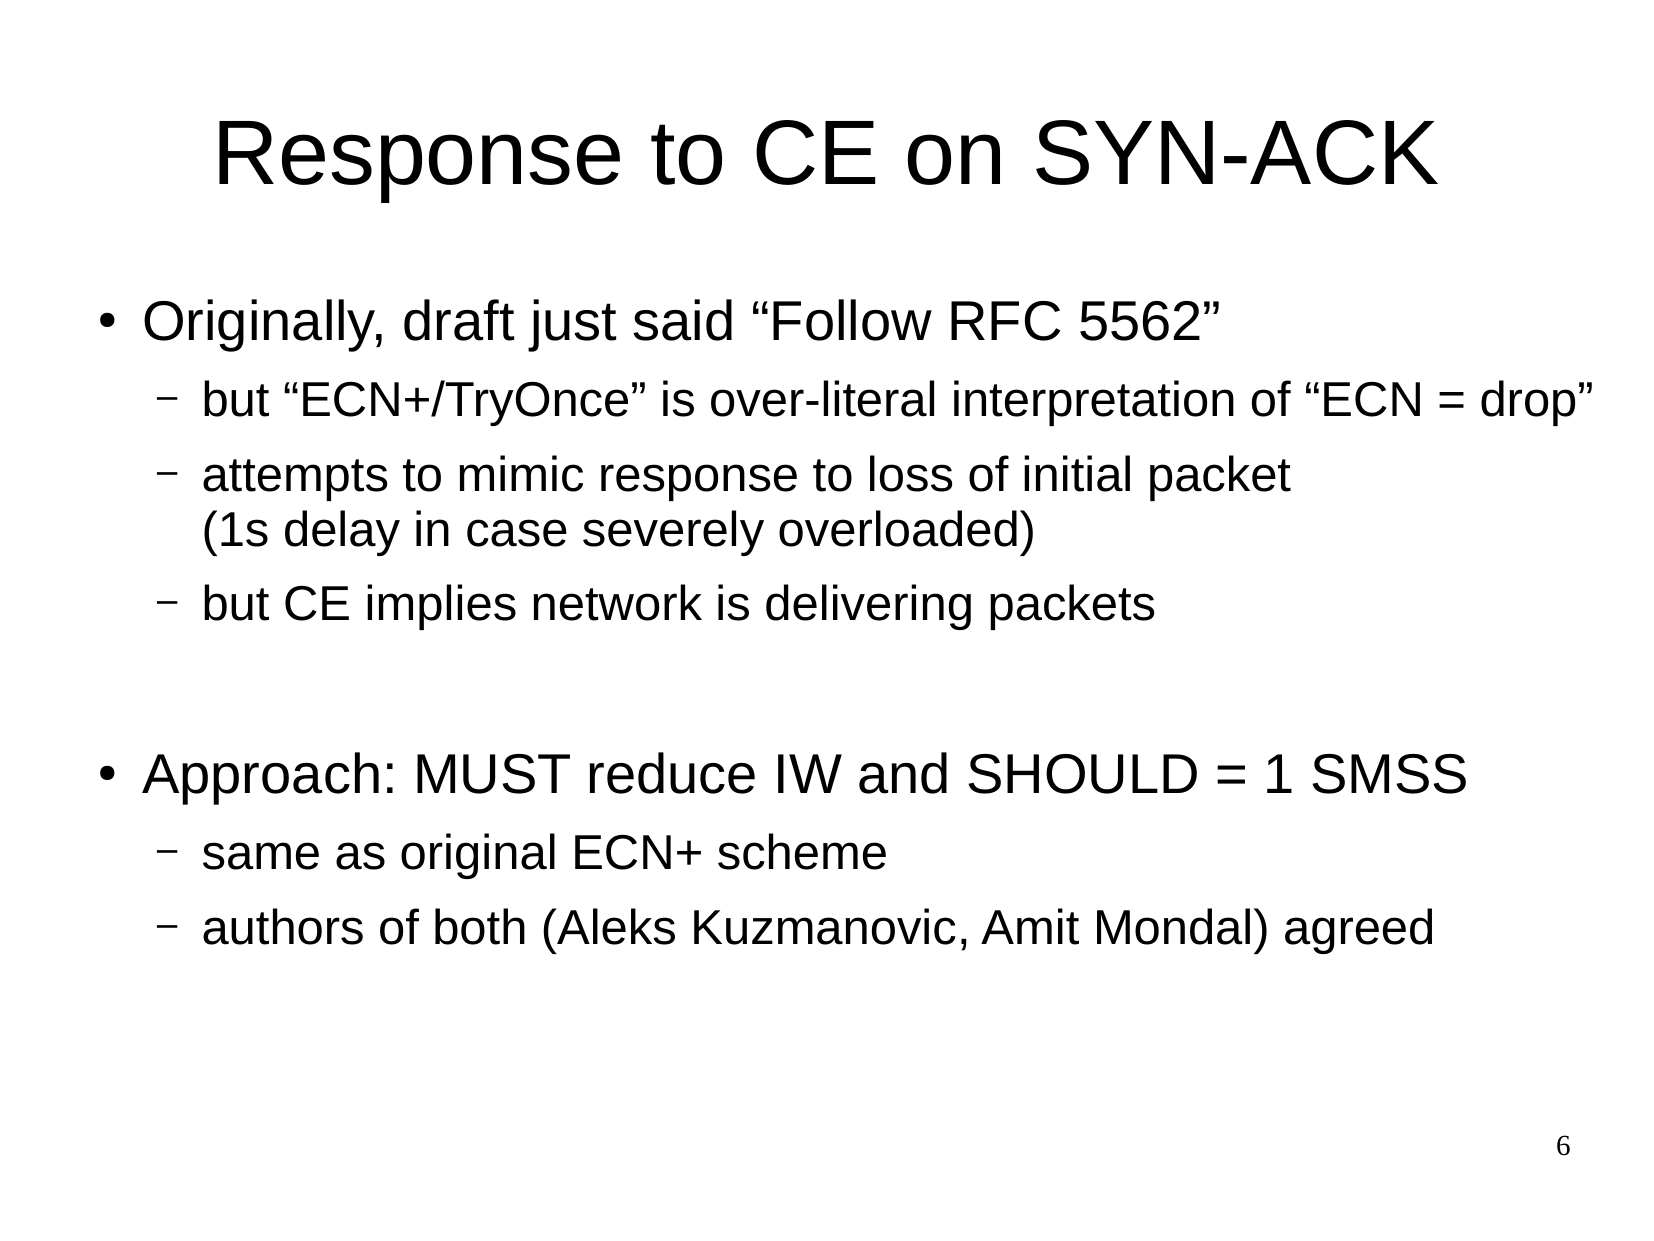

# Response to CE on SYN-ACK
Originally, draft just said “Follow RFC 5562”
but “ECN+/TryOnce” is over-literal interpretation of “ECN = drop”
attempts to mimic response to loss of initial packet
(1s delay in case severely overloaded)
but CE implies network is delivering packets
Approach: MUST reduce IW and SHOULD = 1 SMSS
same as original ECN+ scheme
authors of both (Aleks Kuzmanovic, Amit Mondal) agreed
6